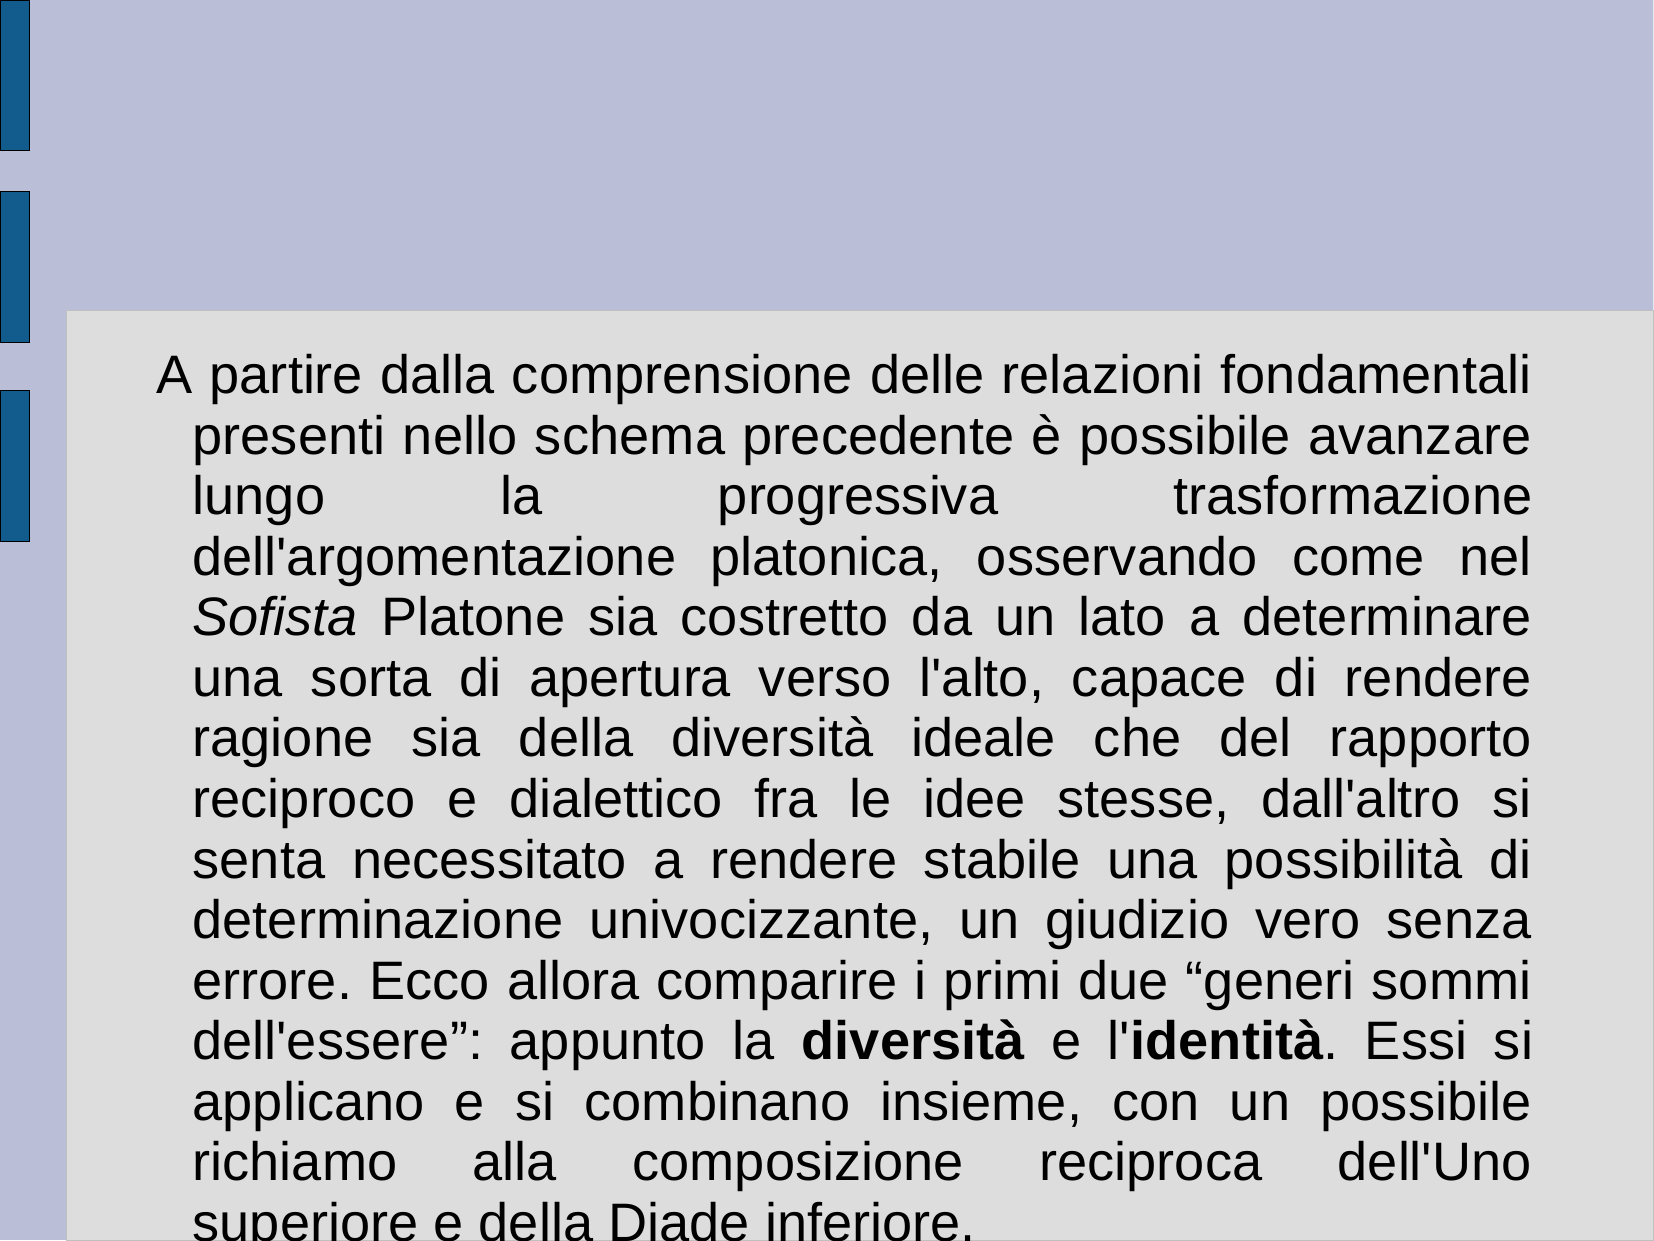

#
 A partire dalla comprensione delle relazioni fondamentali presenti nello schema precedente è possibile avanzare lungo la progressiva trasformazione dell'argomentazione platonica, osservando come nel Sofista Platone sia costretto da un lato a determinare una sorta di apertura verso l'alto, capace di rendere ragione sia della diversità ideale che del rapporto reciproco e dialettico fra le idee stesse, dall'altro si senta necessitato a rendere stabile una possibilità di determinazione univocizzante, un giudizio vero senza errore. Ecco allora comparire i primi due “generi sommi dell'essere”: appunto la diversità e l'identità. Essi si applicano e si combinano insieme, con un possibile richiamo alla composizione reciproca dell'Uno superiore e della Diade inferiore.